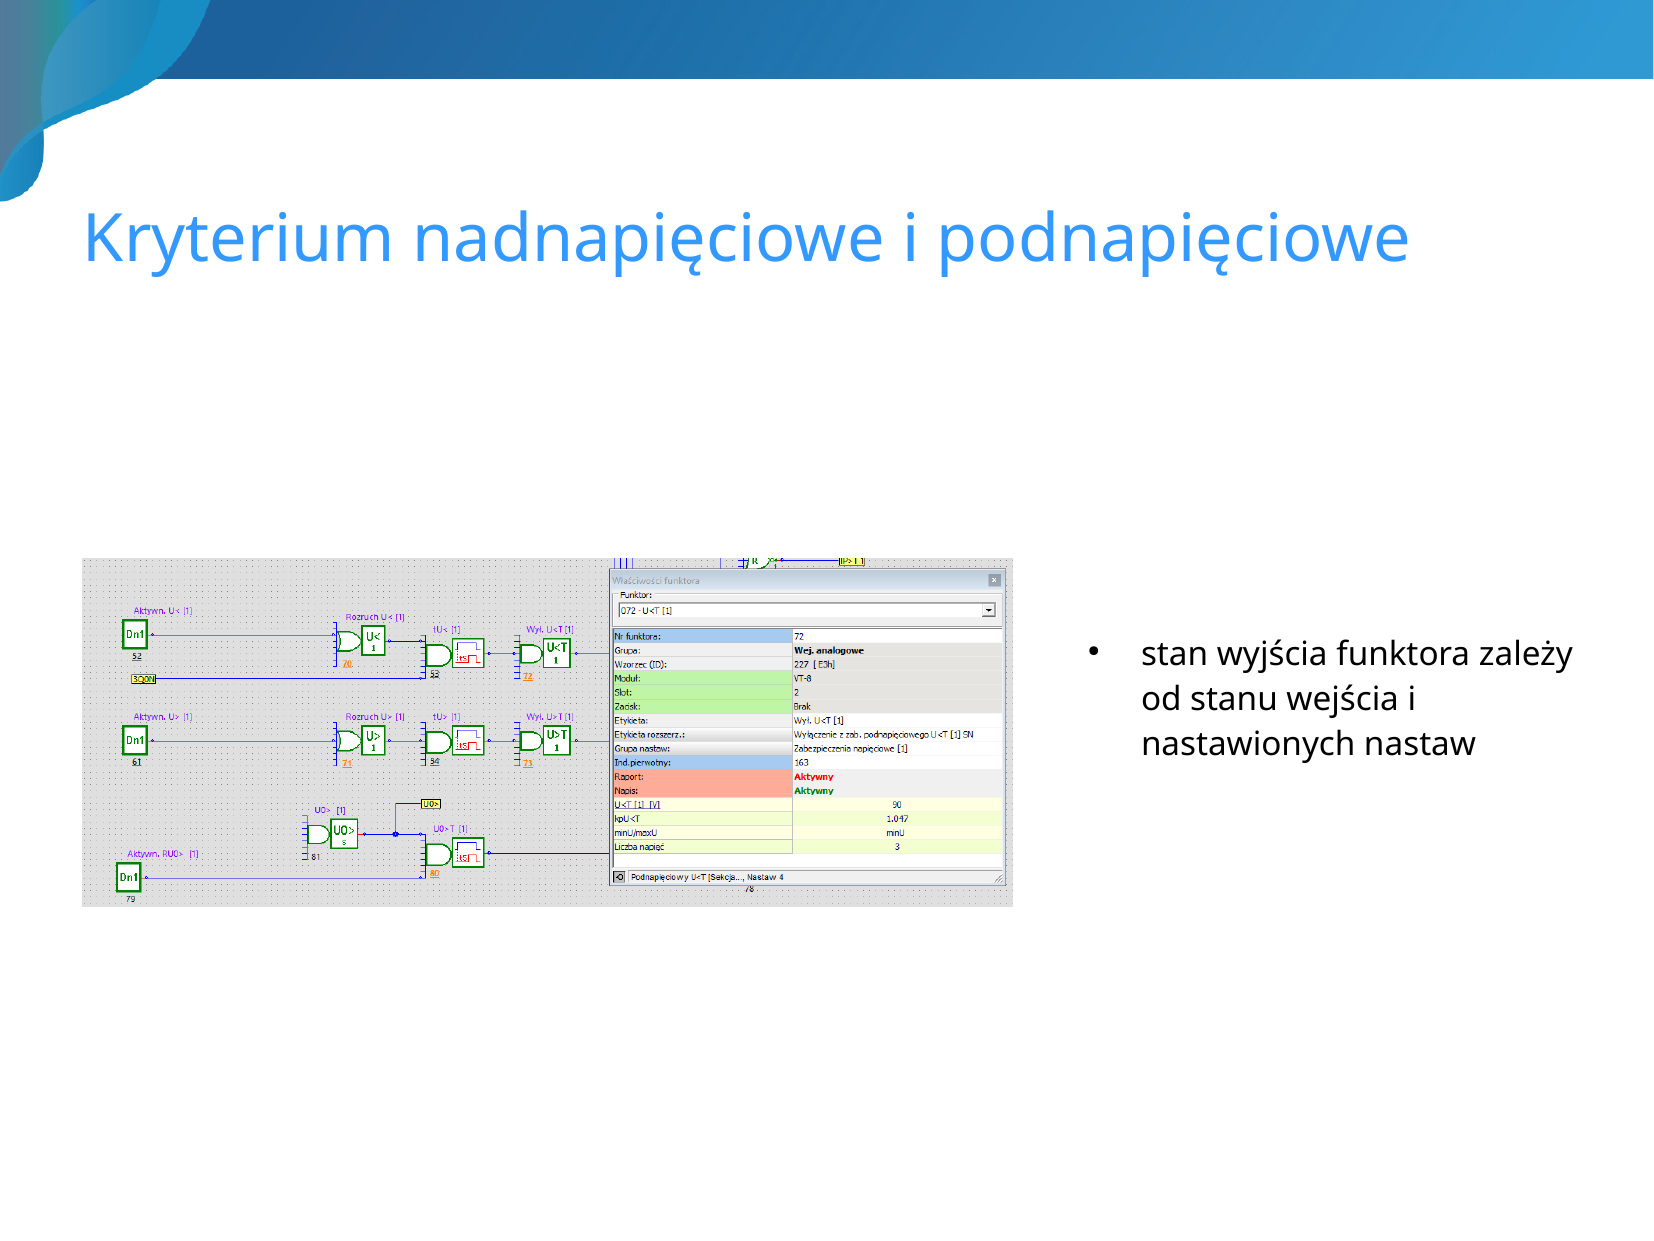

# Kryterium nadnapięciowe i podnapięciowe
stan wyjścia funktora zależy od stanu wejścia i nastawionych nastaw